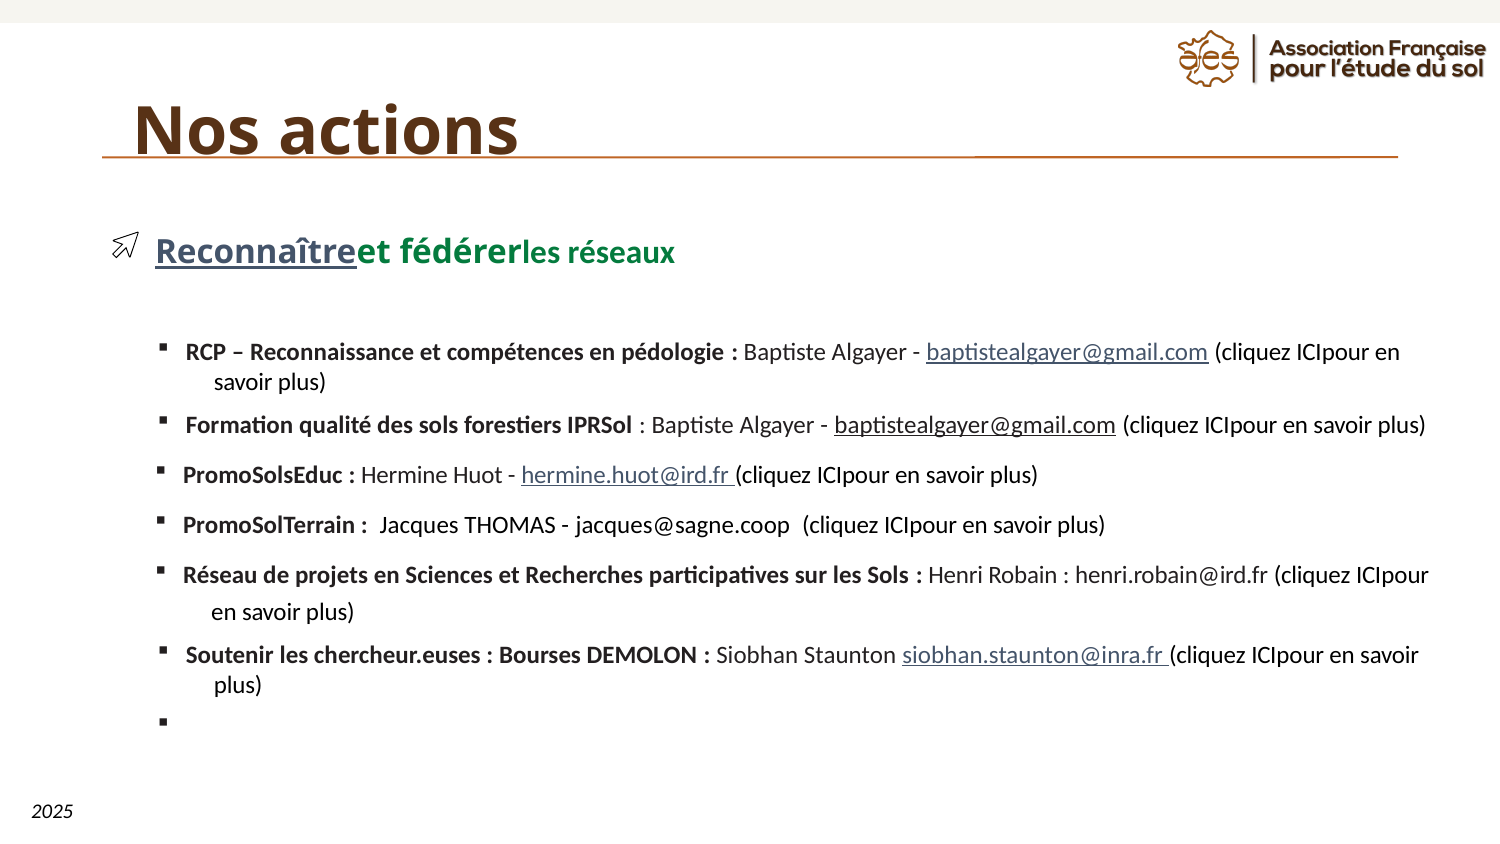

Catégorie 1
# Nos actions
Reconnaîtreet fédérerles réseaux
RCP – Reconnaissance et compétences en pédologie : Baptiste Algayer - baptistealgayer@gmail.com (cliquez ICIpour en savoir plus)
Formation qualité des sols forestiers IPRSol : Baptiste Algayer - baptistealgayer@gmail.com (cliquez ICIpour en savoir plus)
PromoSolsEduc : Hermine Huot - hermine.huot@ird.fr (cliquez ICIpour en savoir plus)
PromoSolTerrain : Jacques THOMAS - jacques@sagne.coop (cliquez ICIpour en savoir plus)
Réseau de projets en Sciences et Recherches participatives sur les Sols : Henri Robain : henri.robain@ird.fr (cliquez ICIpour en savoir plus)
Soutenir les chercheur.euses : Bourses DEMOLON : Siobhan Staunton siobhan.staunton@inra.fr (cliquez ICIpour en savoir plus)
2025